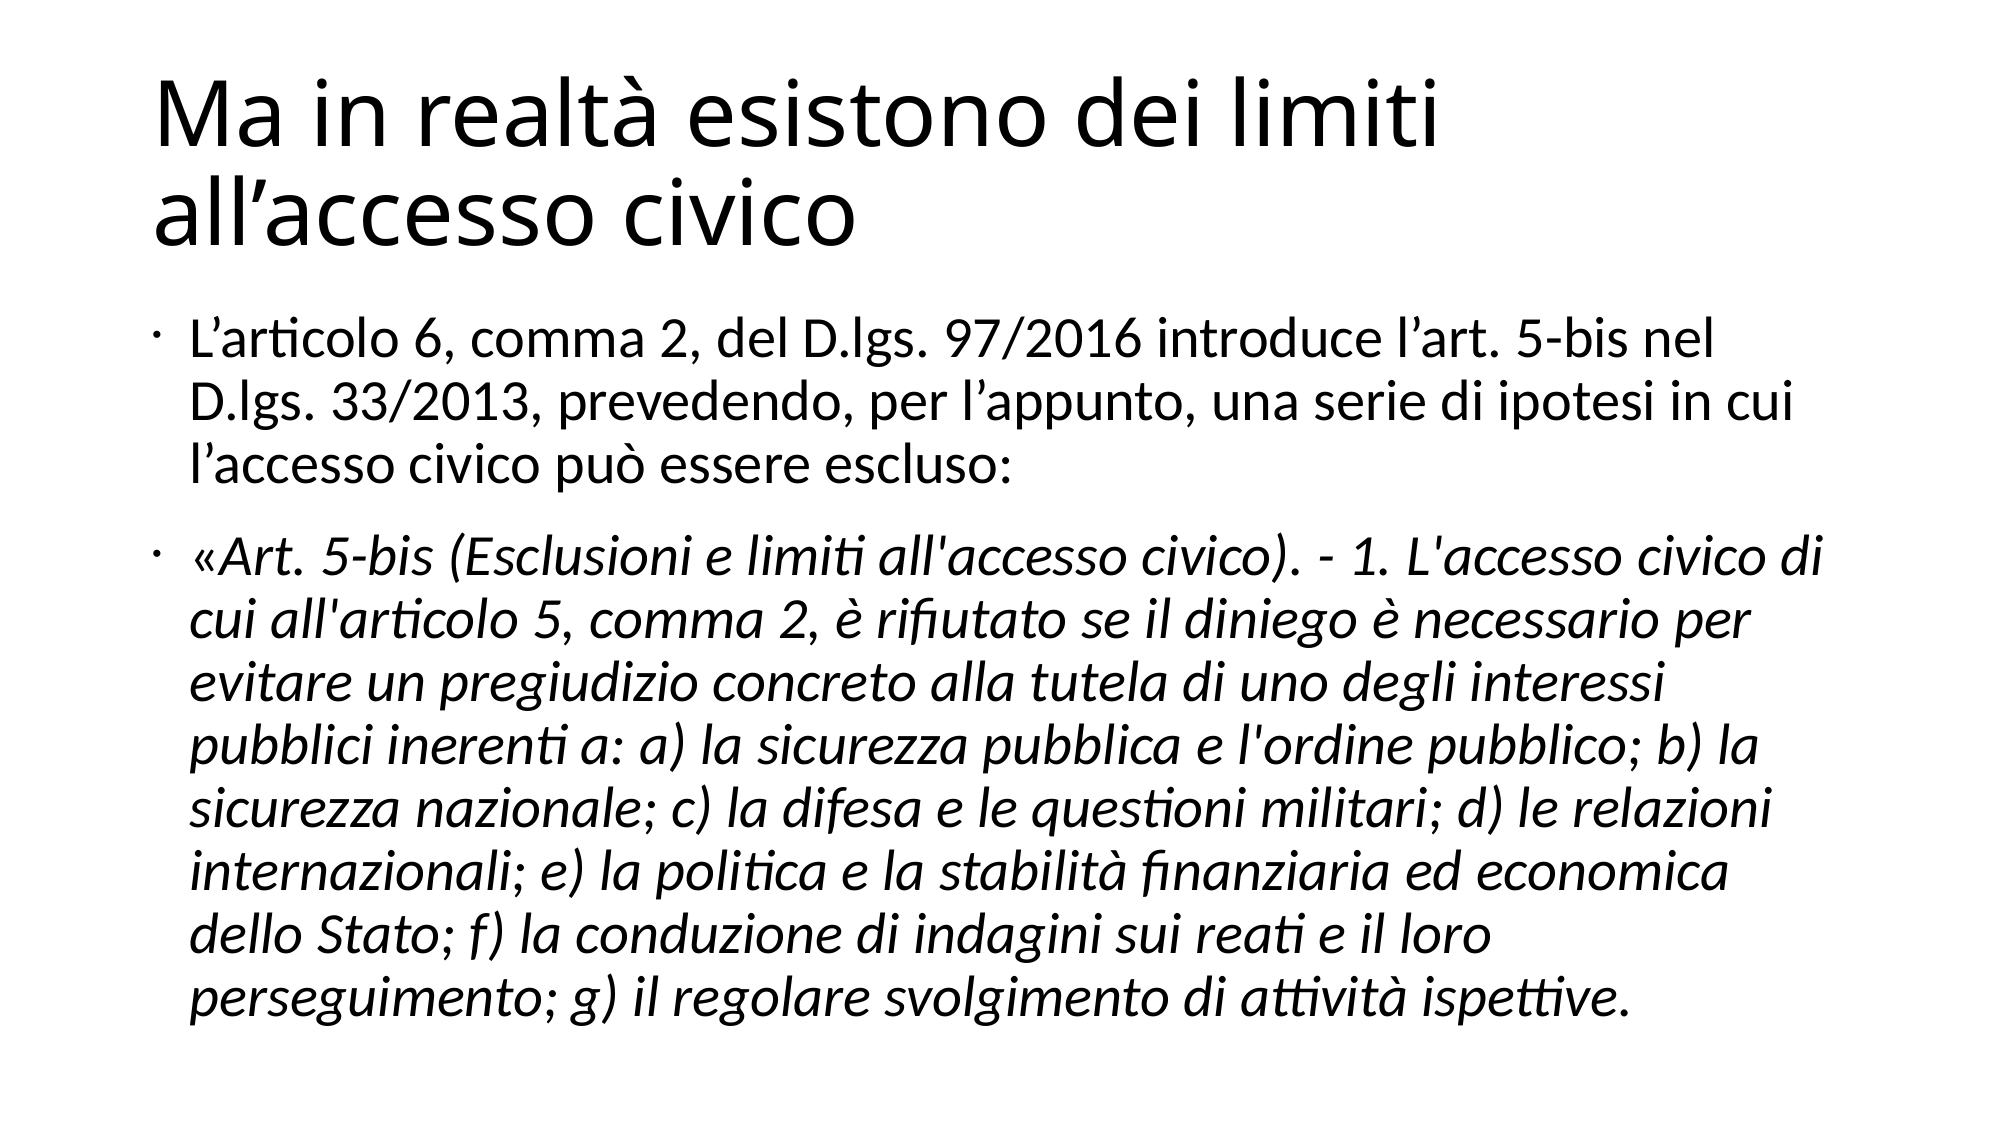

# Ma in realtà esistono dei limiti all’accesso civico
L’articolo 6, comma 2, del D.lgs. 97/2016 introduce l’art. 5-bis nel D.lgs. 33/2013, prevedendo, per l’appunto, una serie di ipotesi in cui l’accesso civico può essere escluso:
«Art. 5-bis (Esclusioni e limiti all'accesso civico). - 1. L'accesso civico di cui all'articolo 5, comma 2, è rifiutato se il diniego è necessario per evitare un pregiudizio concreto alla tutela di uno degli interessi pubblici inerenti a: a) la sicurezza pubblica e l'ordine pubblico; b) la sicurezza nazionale; c) la difesa e le questioni militari; d) le relazioni internazionali; e) la politica e la stabilità finanziaria ed economica dello Stato; f) la conduzione di indagini sui reati e il loro perseguimento; g) il regolare svolgimento di attività ispettive.